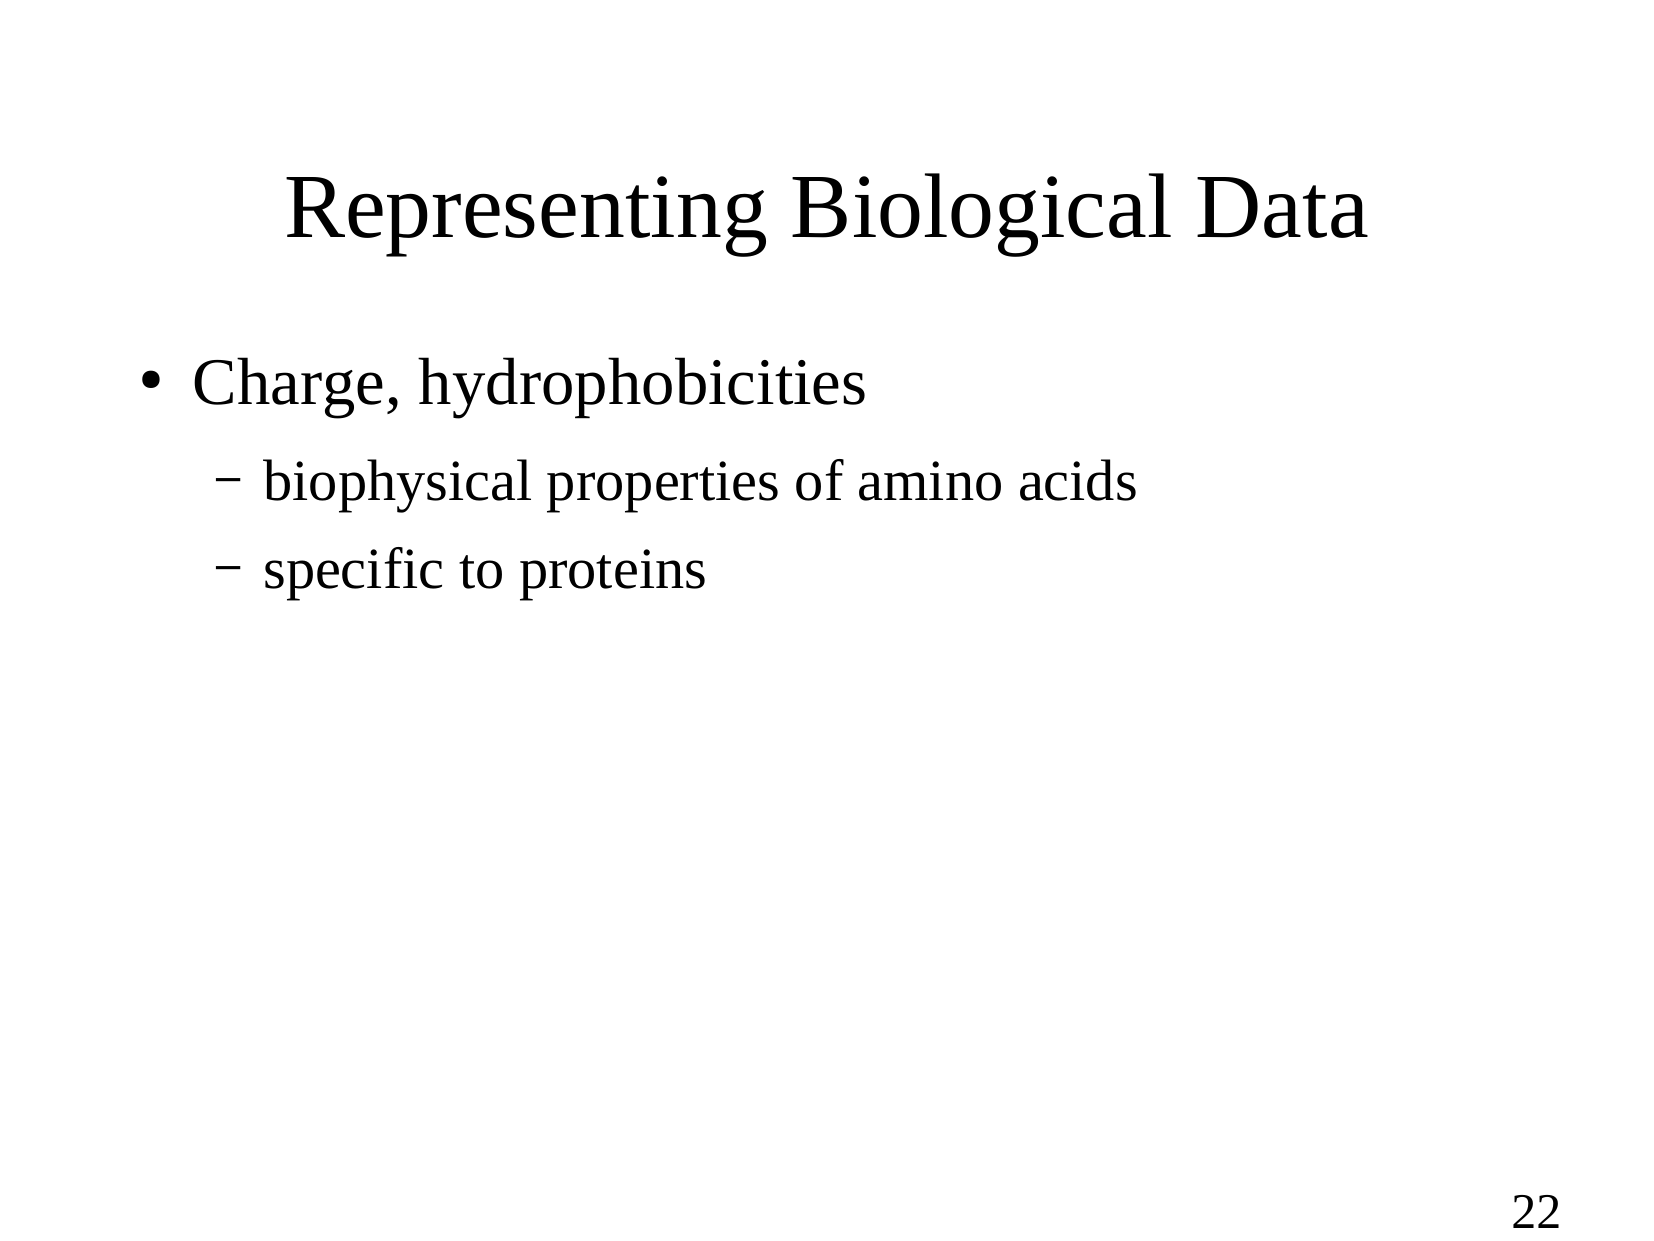

# Representing Biological Data
Charge, hydrophobicities
biophysical properties of amino acids
specific to proteins